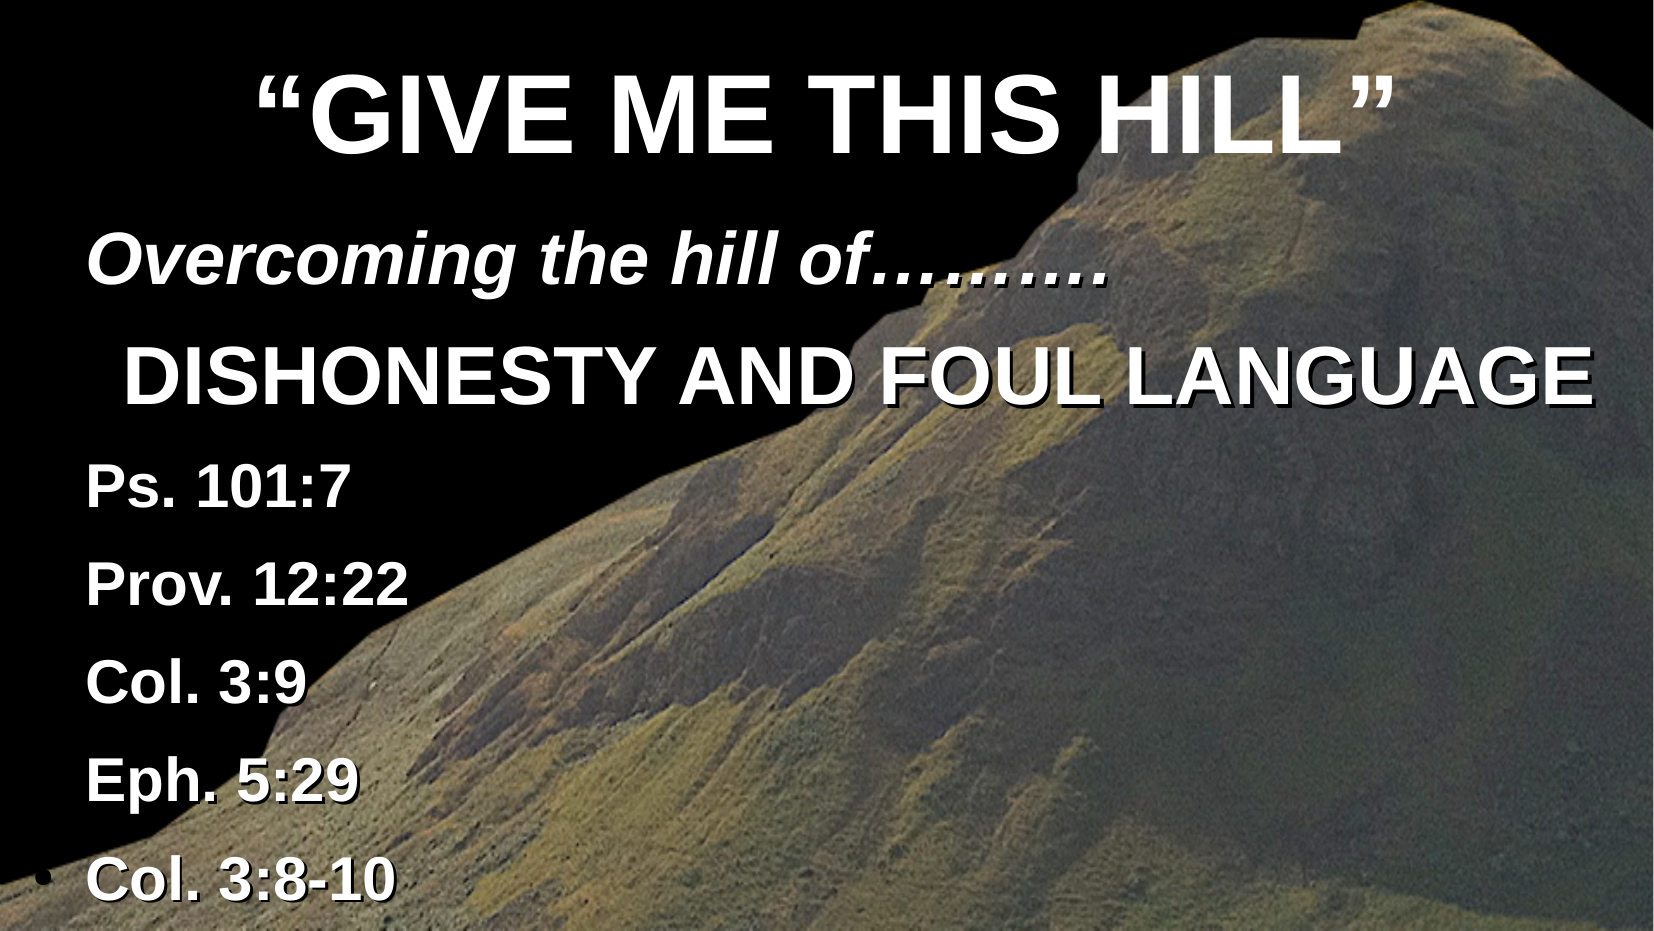

# “GIVE ME THIS HILL”
Overcoming the hill of……….
DISHONESTY AND FOUL LANGUAGE
Ps. 101:7
Prov. 12:22
Col. 3:9
Eph. 5:29
Col. 3:8-10